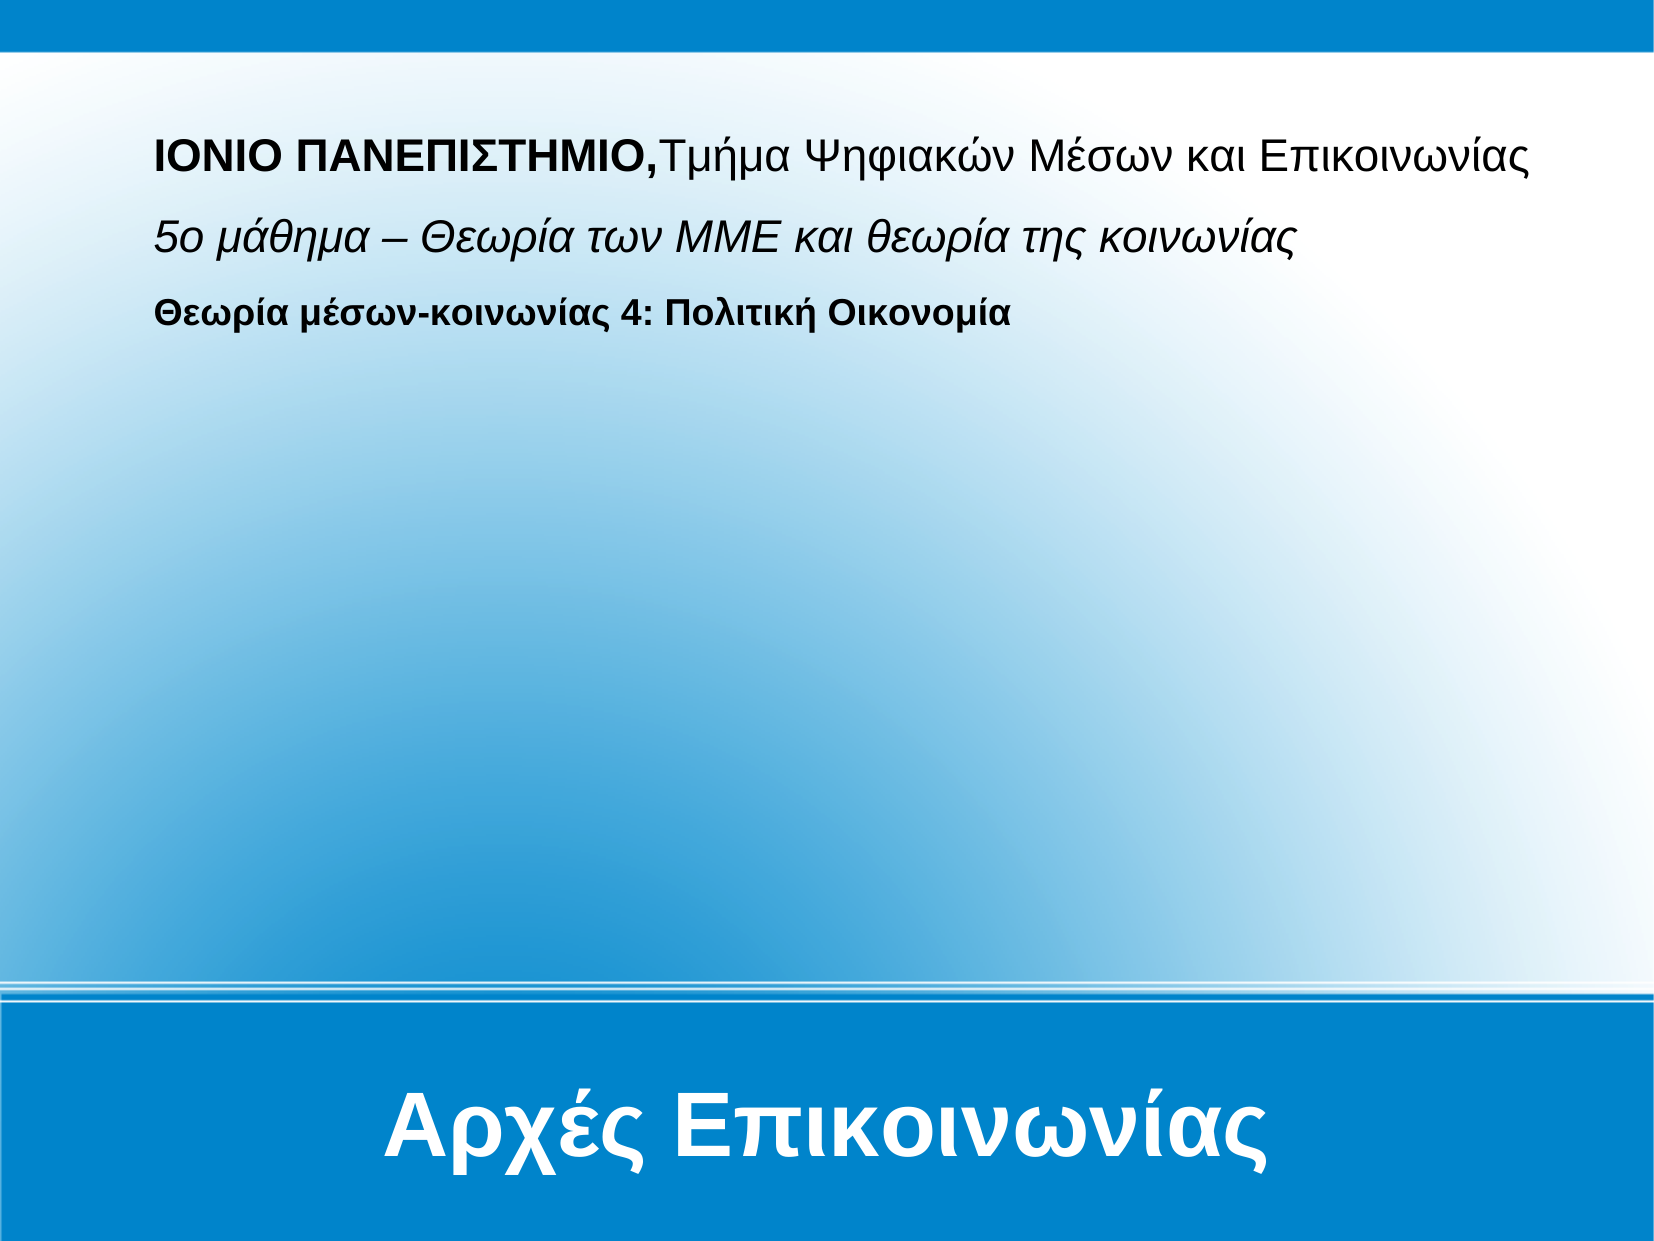

ΙΟΝΙΟ ΠΑΝΕΠΙΣΤΗΜΙΟ,Τμήμα Ψηφιακών Μέσων και Επικοινωνίας
5ο μάθημα – Θεωρία των ΜΜΕ και θεωρία της κοινωνίας
Θεωρία μέσων-κοινωνίας 4: Πολιτική Οικονομία
# Αρχές Επικοινωνίας